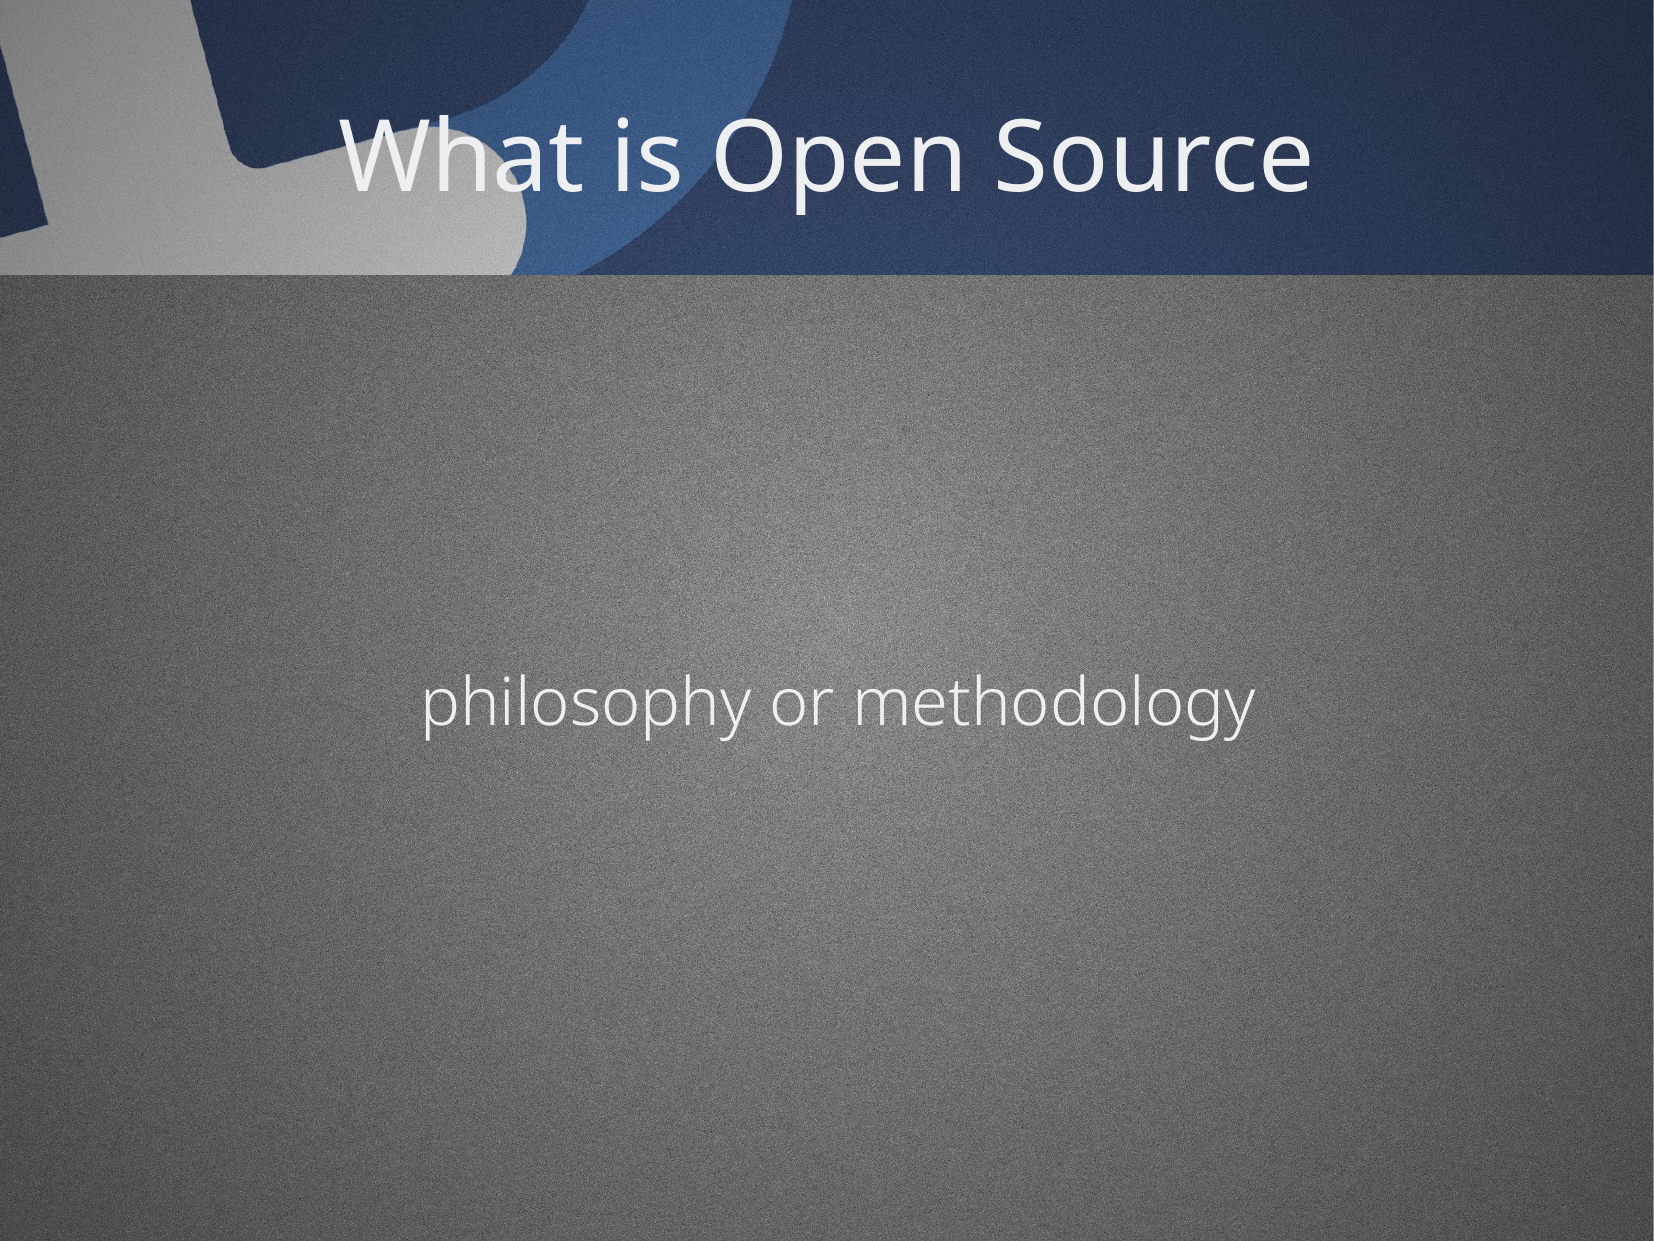

# What is Open Source
philosophy or methodology